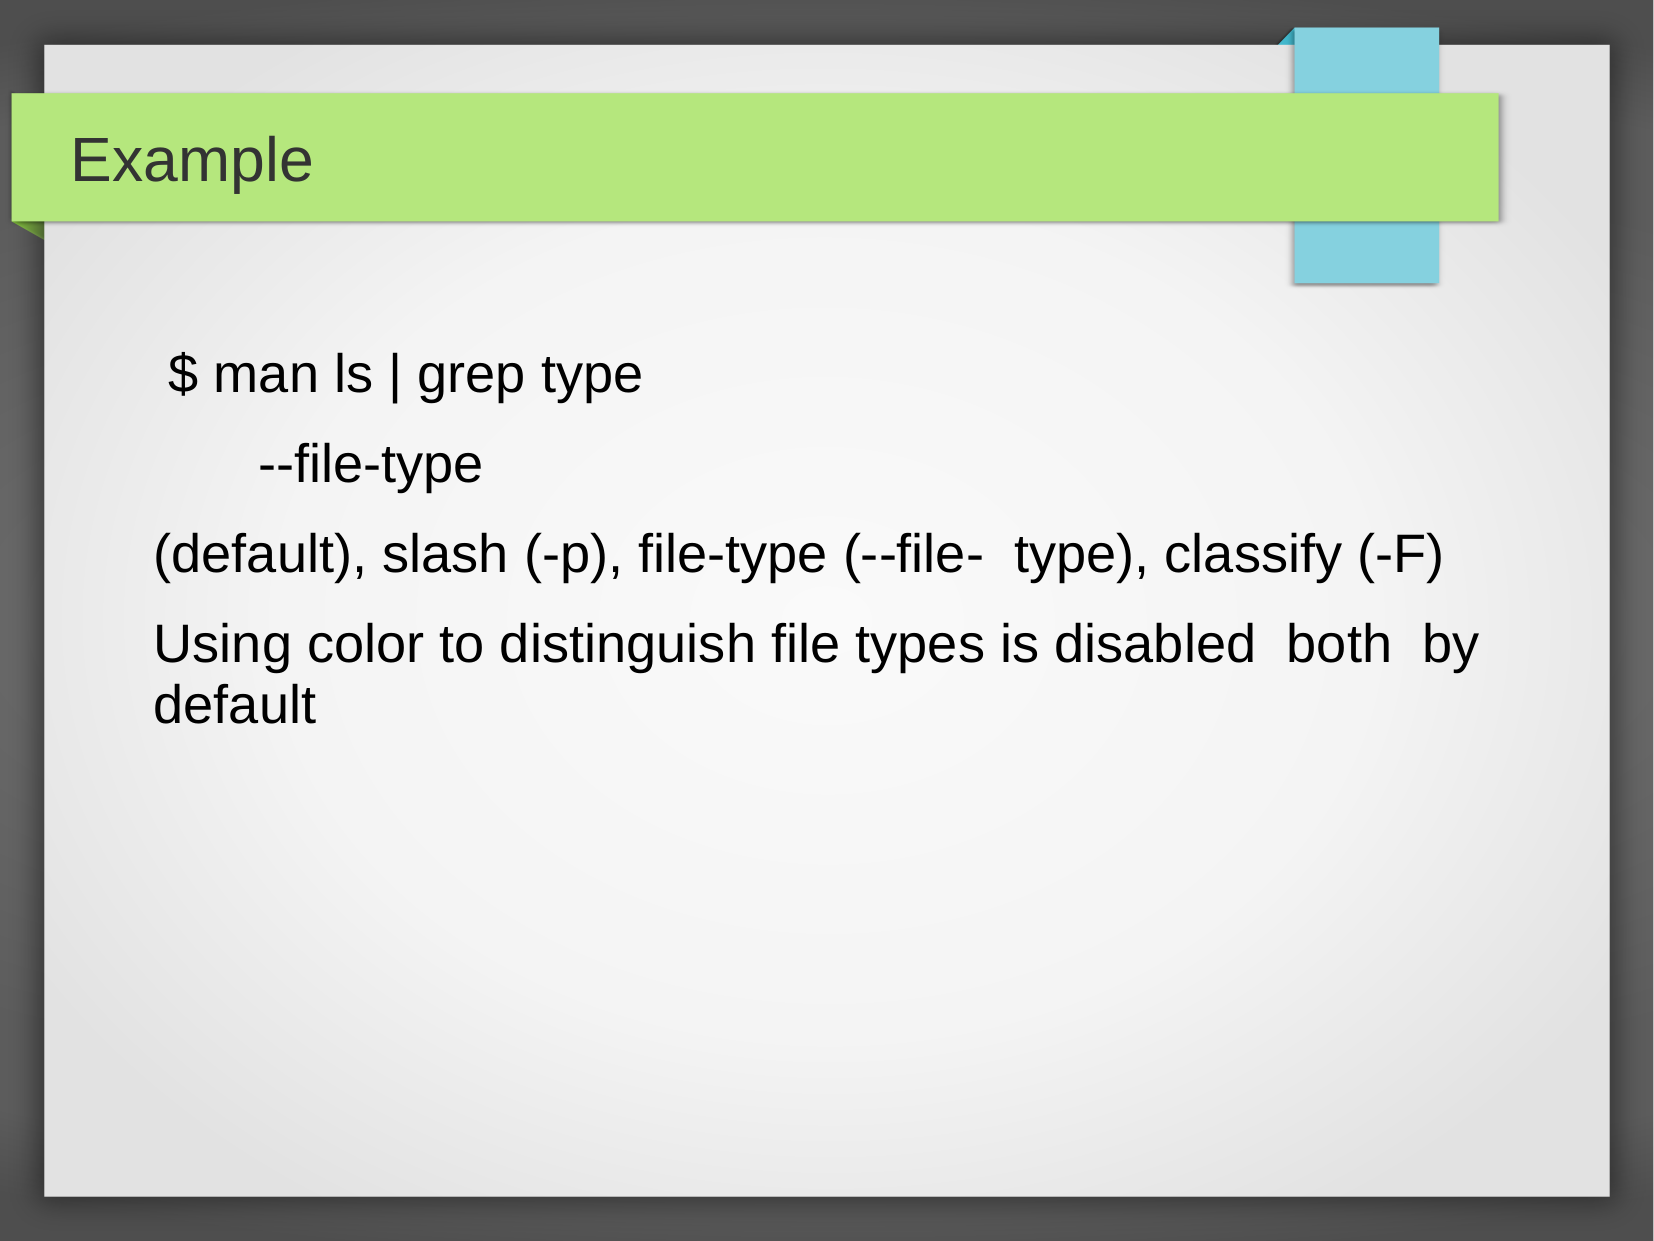

# Example
 $ man ls | grep type
 --file-type
(default), slash (-p), file-type (--file- type), classify (-F)
Using color to distinguish file types is disabled both by default